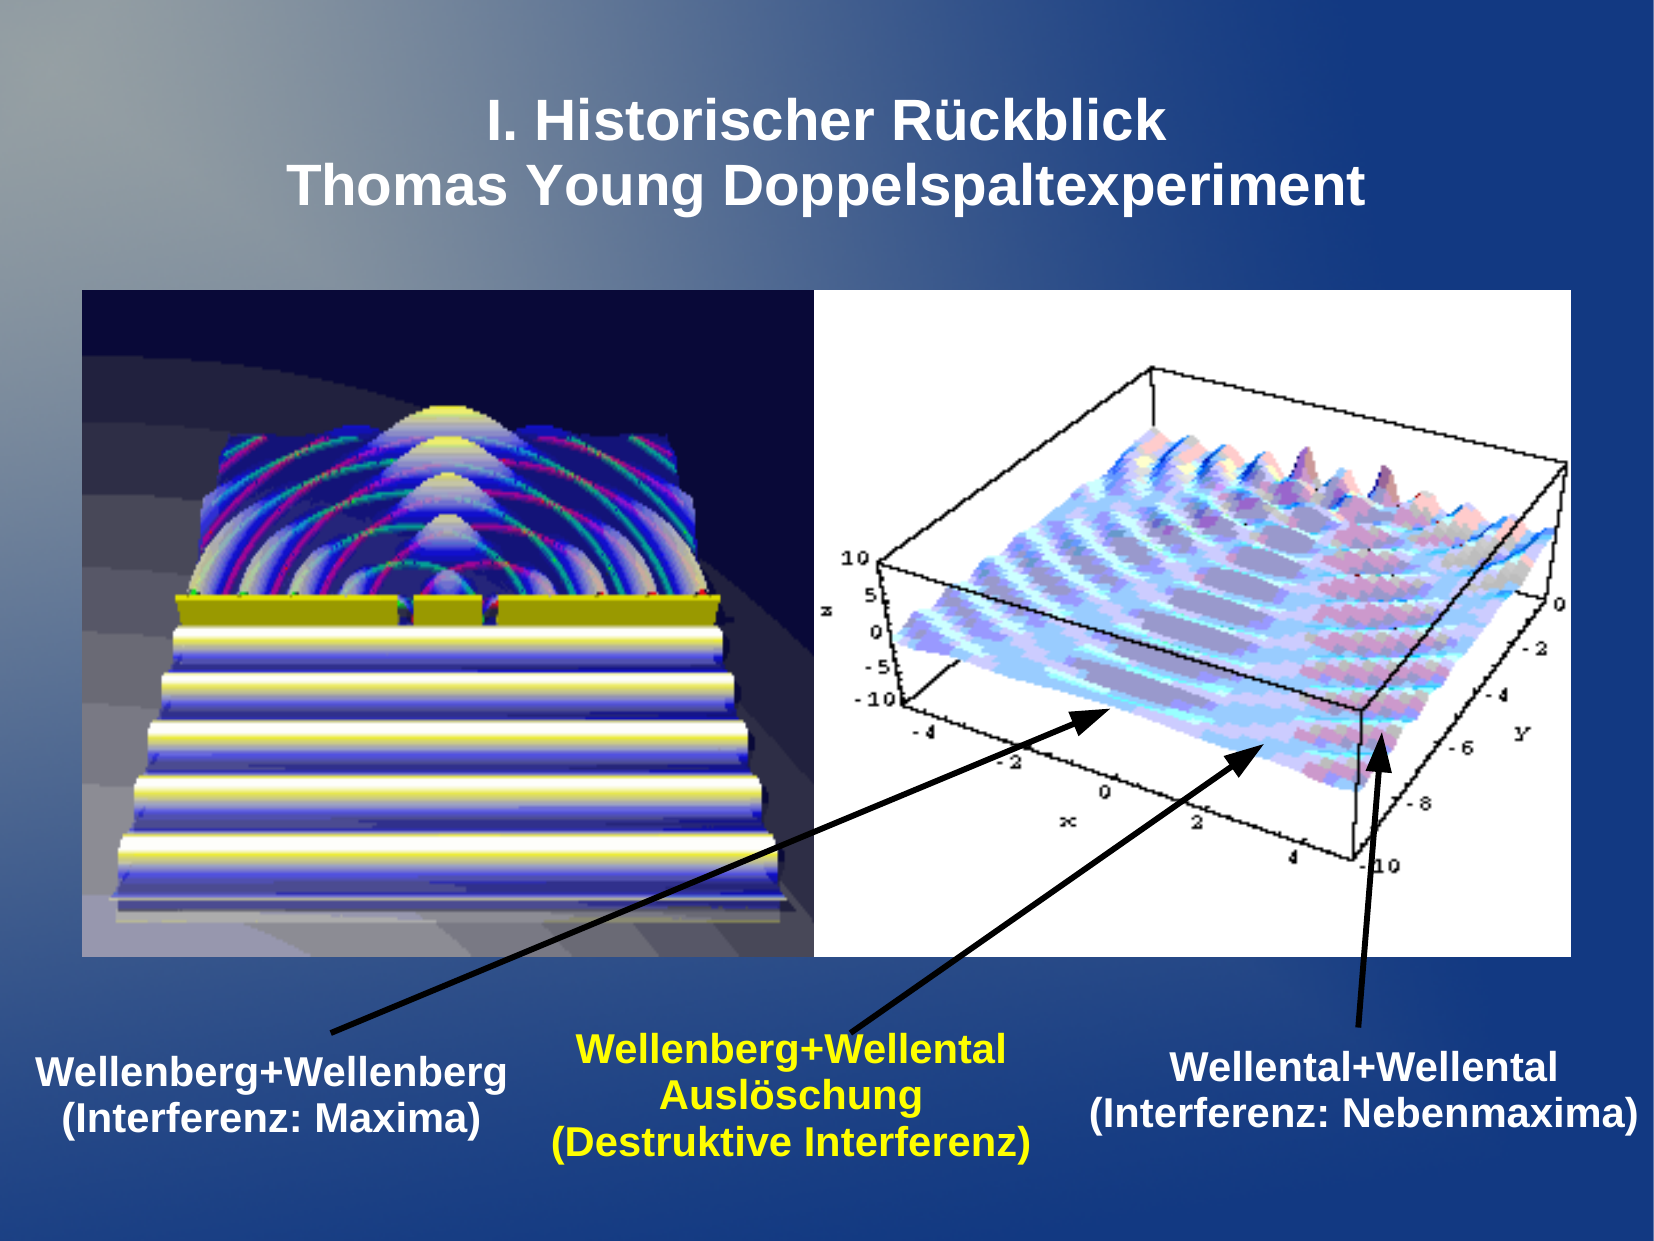

# I. Historischer Rückblick Thomas Young Doppelspaltexperiment
Wellental+Wellental
(Interferenz: Nebenmaxima)
Wellenberg+Wellenberg
(Interferenz: Maxima)
Wellenberg+Wellental
Auslöschung
(Destruktive Interferenz)